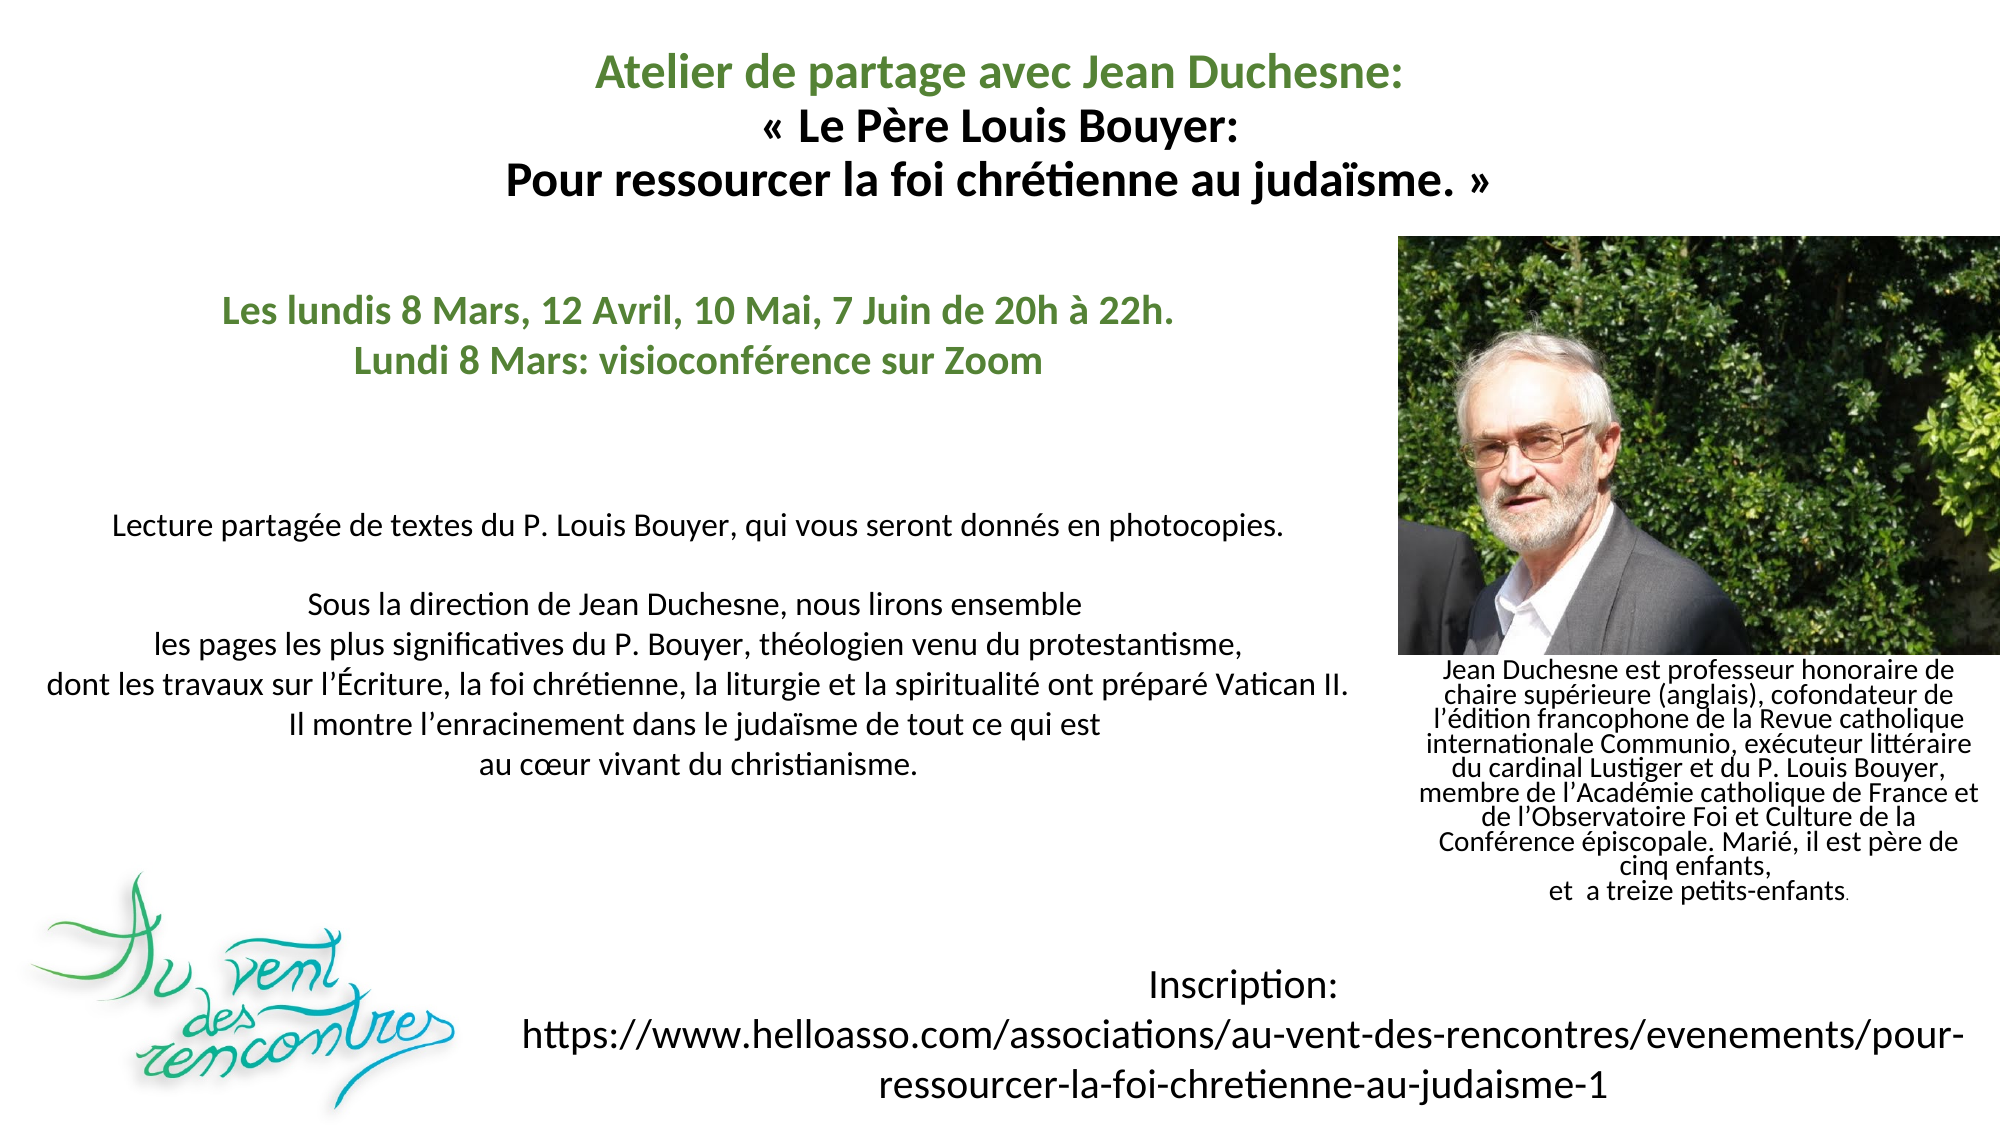

# Atelier de partage avec Jean Duchesne: « Le Père Louis Bouyer: Pour ressourcer la foi chrétienne au judaïsme. »
Les lundis 8 Mars, 12 Avril, 10 Mai, 7 Juin de 20h à 22h.
Lundi 8 Mars: visioconférence sur Zoom
Lecture partagée de textes du P. Louis Bouyer, qui vous seront donnés en photocopies.
Sous la direction de Jean Duchesne, nous lirons ensemble
les pages les plus significatives du P. Bouyer, théologien venu du protestantisme,
dont les travaux sur l’Écriture, la foi chrétienne, la liturgie et la spiritualité ont préparé Vatican II.
Il montre l’enracinement dans le judaïsme de tout ce qui est
au cœur vivant du christianisme.
Jean Duchesne est professeur honoraire de chaire supérieure (anglais), cofondateur de l’édition francophone de la Revue catholique internationale Communio, exécuteur littéraire du cardinal Lustiger et du P. Louis Bouyer, membre de l’Académie catholique de France et de l’Observatoire Foi et Culture de la Conférence épiscopale. Marié, il est père de cinq enfants,
et  a treize petits-enfants.
Inscription:
https://www.helloasso.com/associations/au-vent-des-rencontres/evenements/pour-ressourcer-la-foi-chretienne-au-judaisme-1